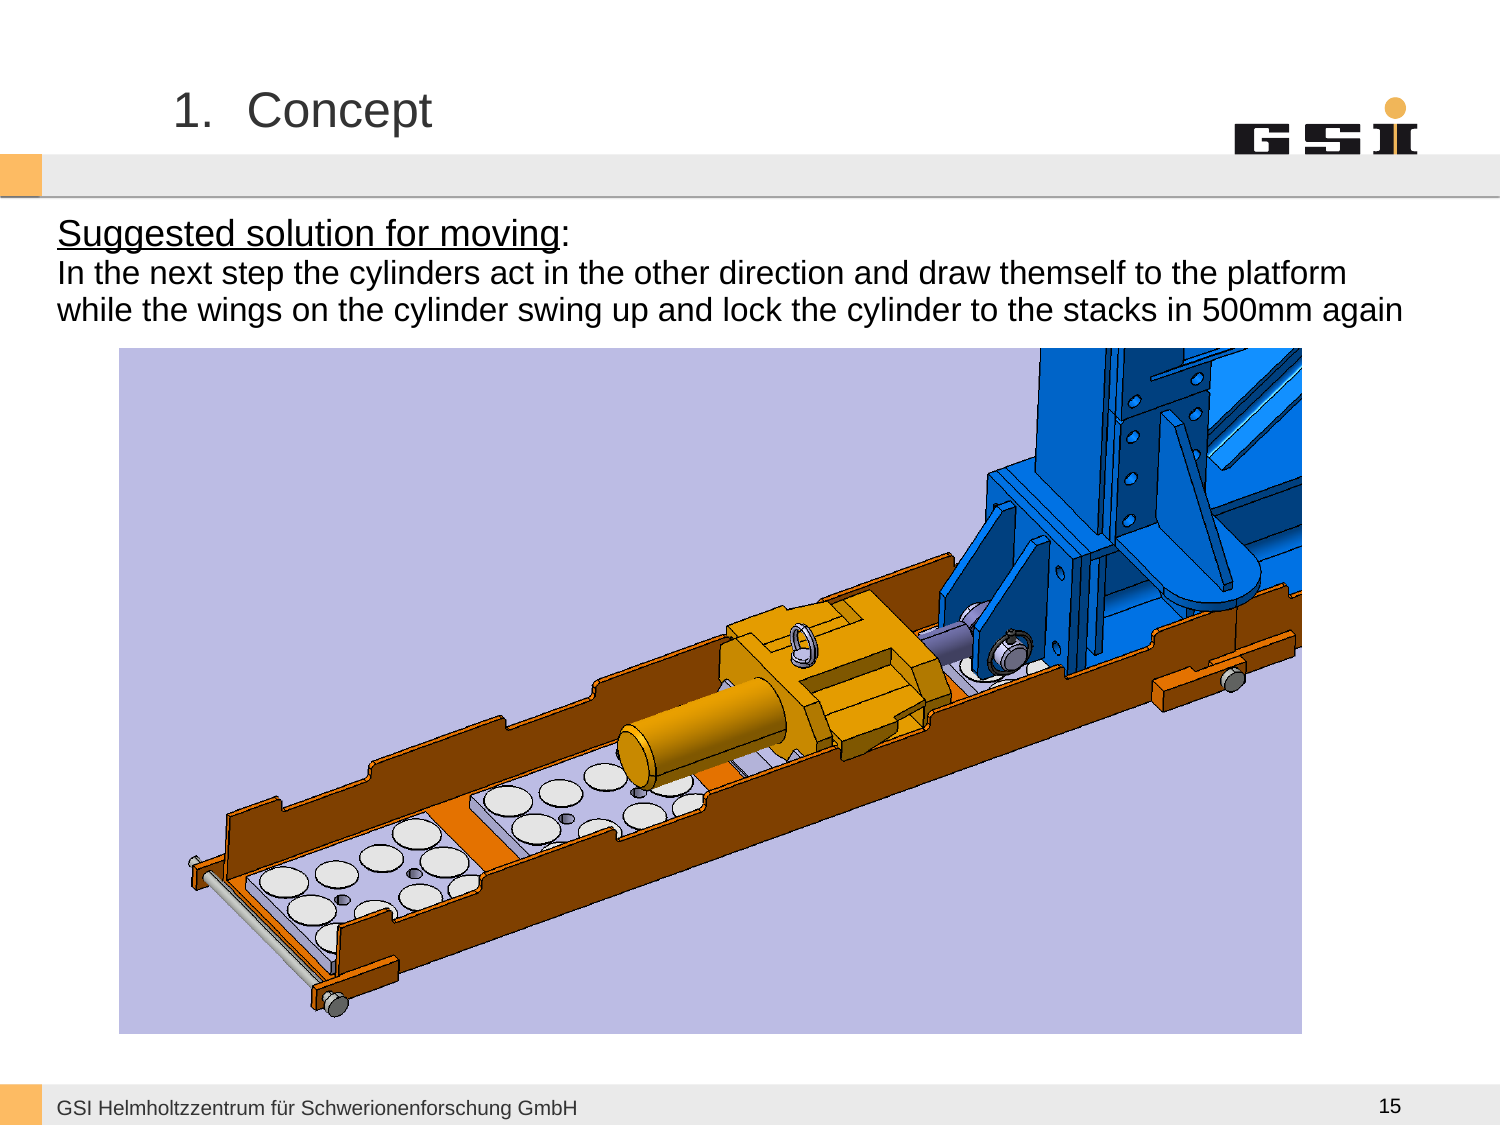

# 1.	Concept
Suggested solution for moving:
In the next step the cylinders act in the other direction and draw themself to the platform
while the wings on the cylinder swing up and lock the cylinder to the stacks in 500mm again